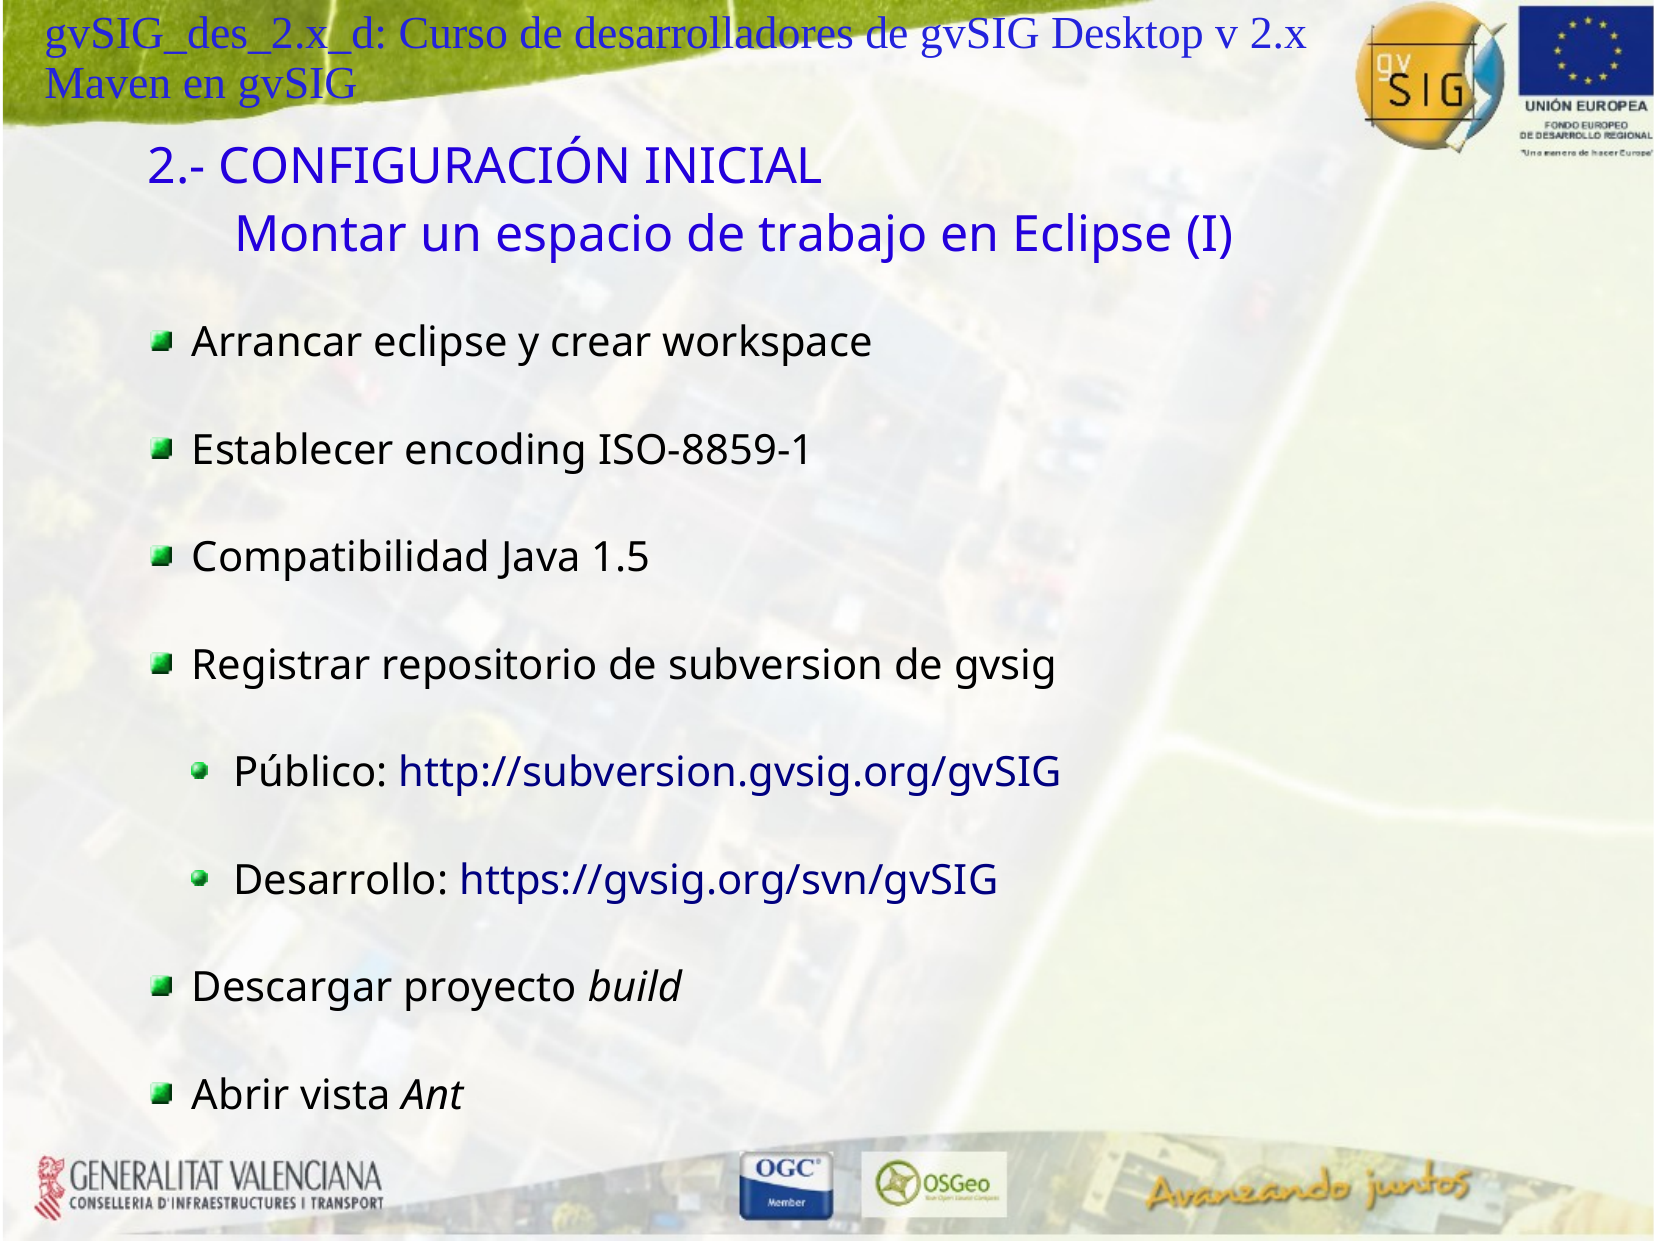

# 2.- CONFIGURACIÓN INICIAL Montar un espacio de trabajo en Eclipse (I)
Arrancar eclipse y crear workspace
Establecer encoding ISO-8859-1
Compatibilidad Java 1.5
Registrar repositorio de subversion de gvsig
Público: http://subversion.gvsig.org/gvSIG
Desarrollo: https://gvsig.org/svn/gvSIG
Descargar proyecto build
Abrir vista Ant